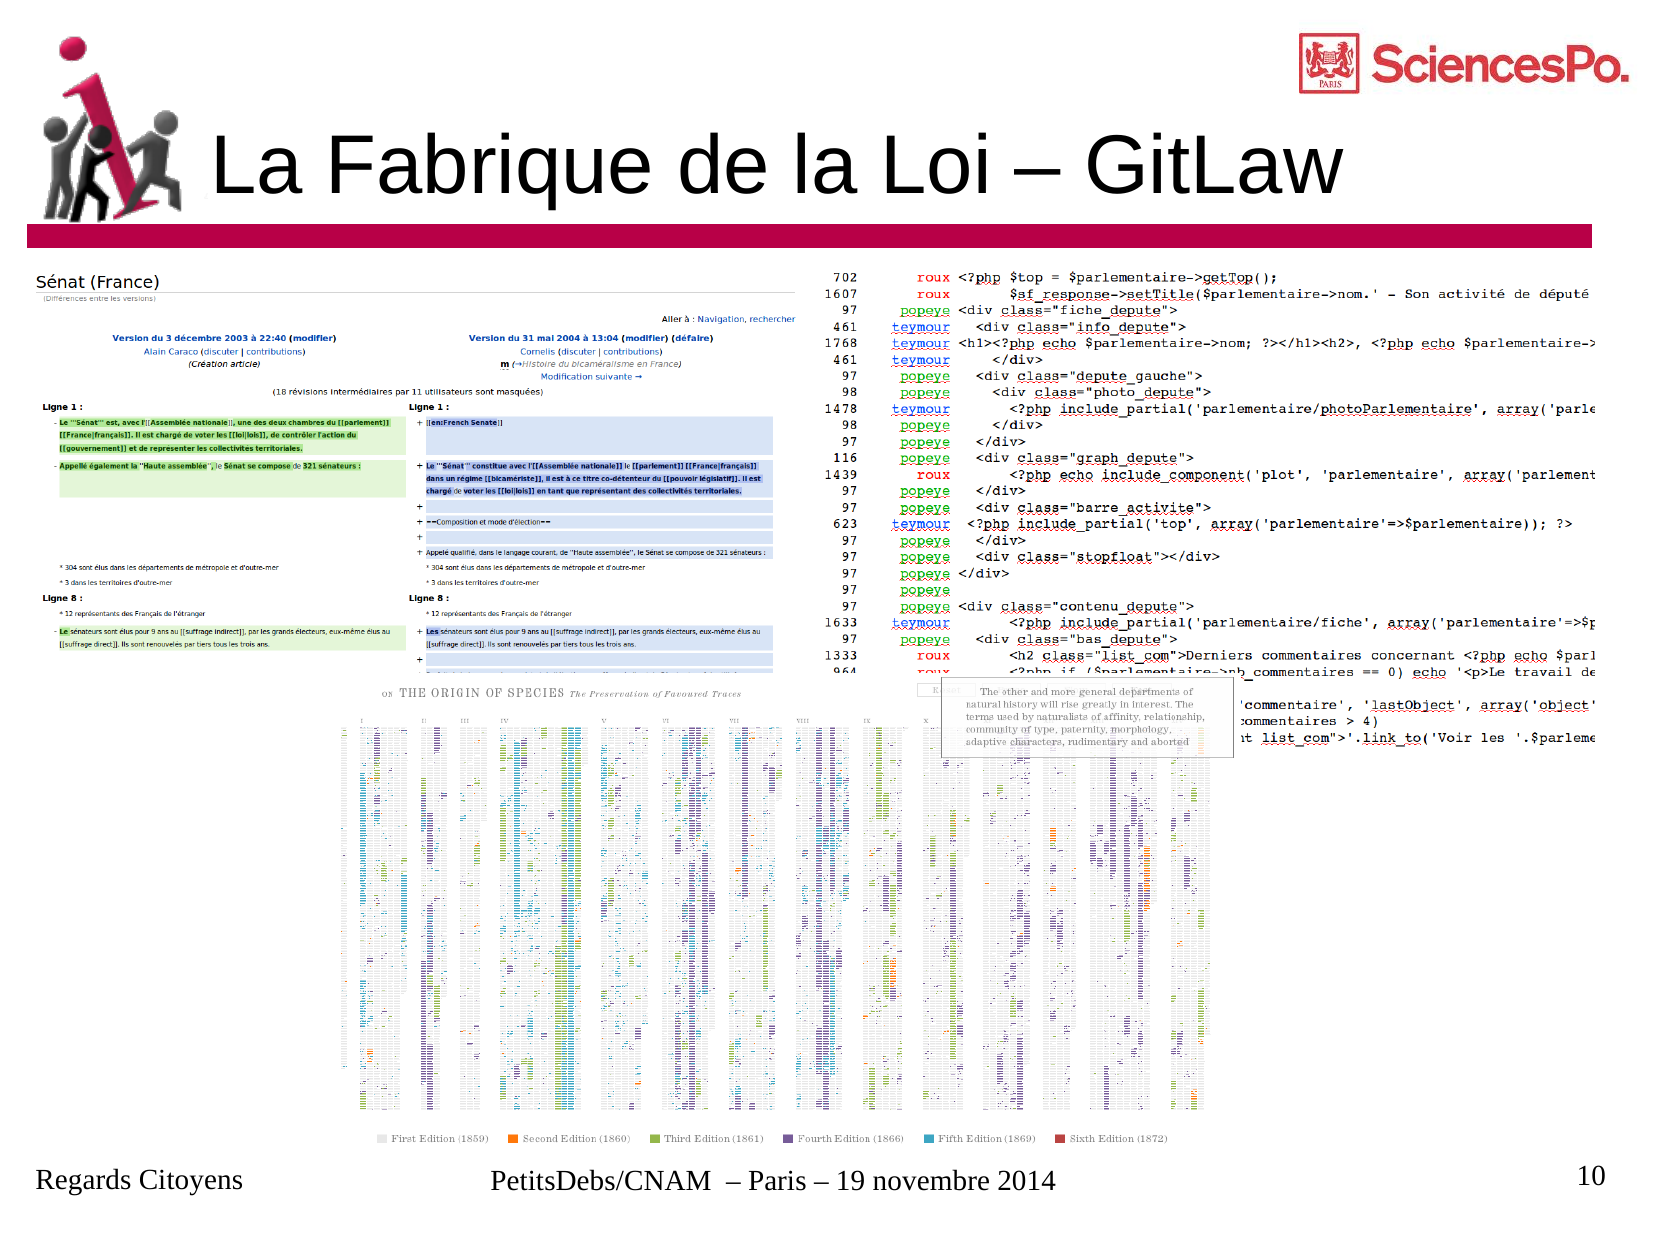

# La Fabrique de la Loi – GitLaw
10